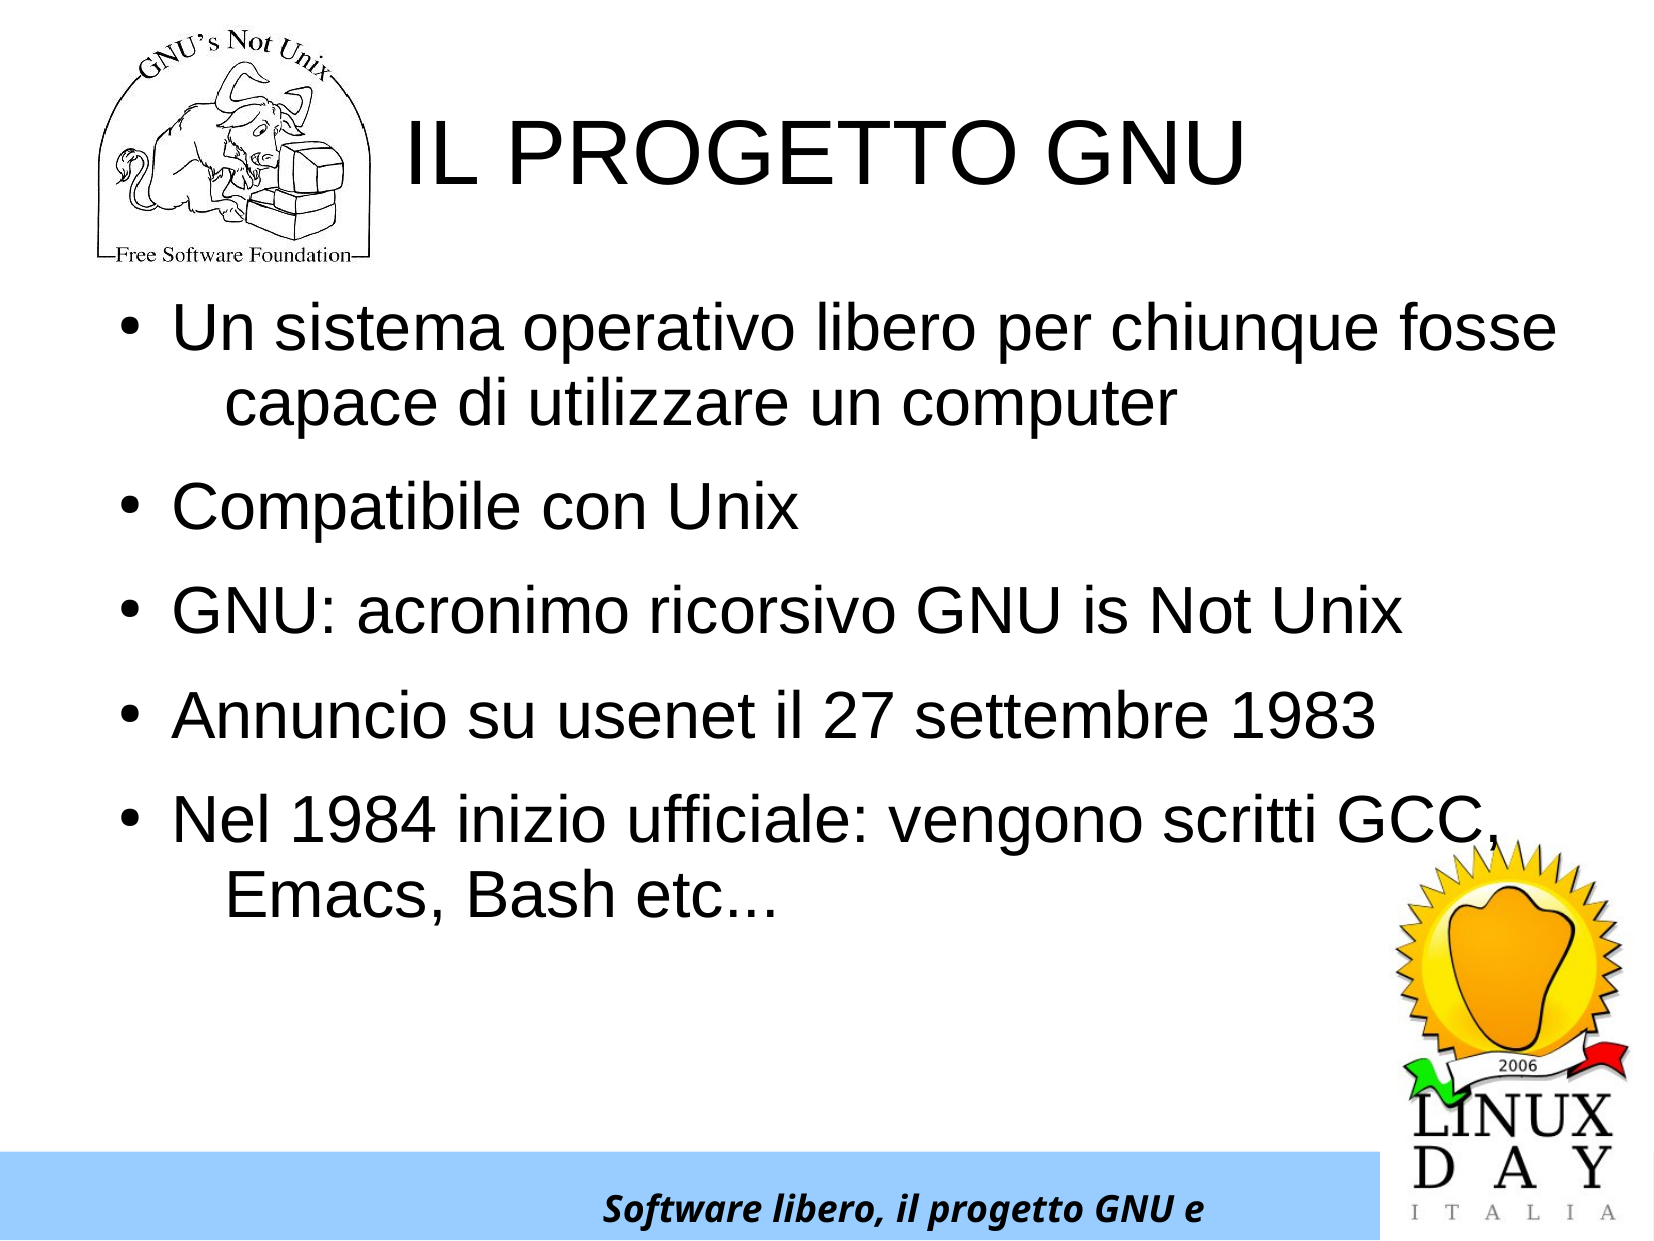

# IL PROGETTO GNU
Un sistema operativo libero per chiunque fosse capace di utilizzare un computer
Compatibile con Unix
GNU: acronimo ricorsivo GNU is Not Unix
Annuncio su usenet il 27 settembre 1983
Nel 1984 inizio ufficiale: vengono scritti GCC,
Emacs, Bash etc...
Software libero, il progetto GNU e Linux